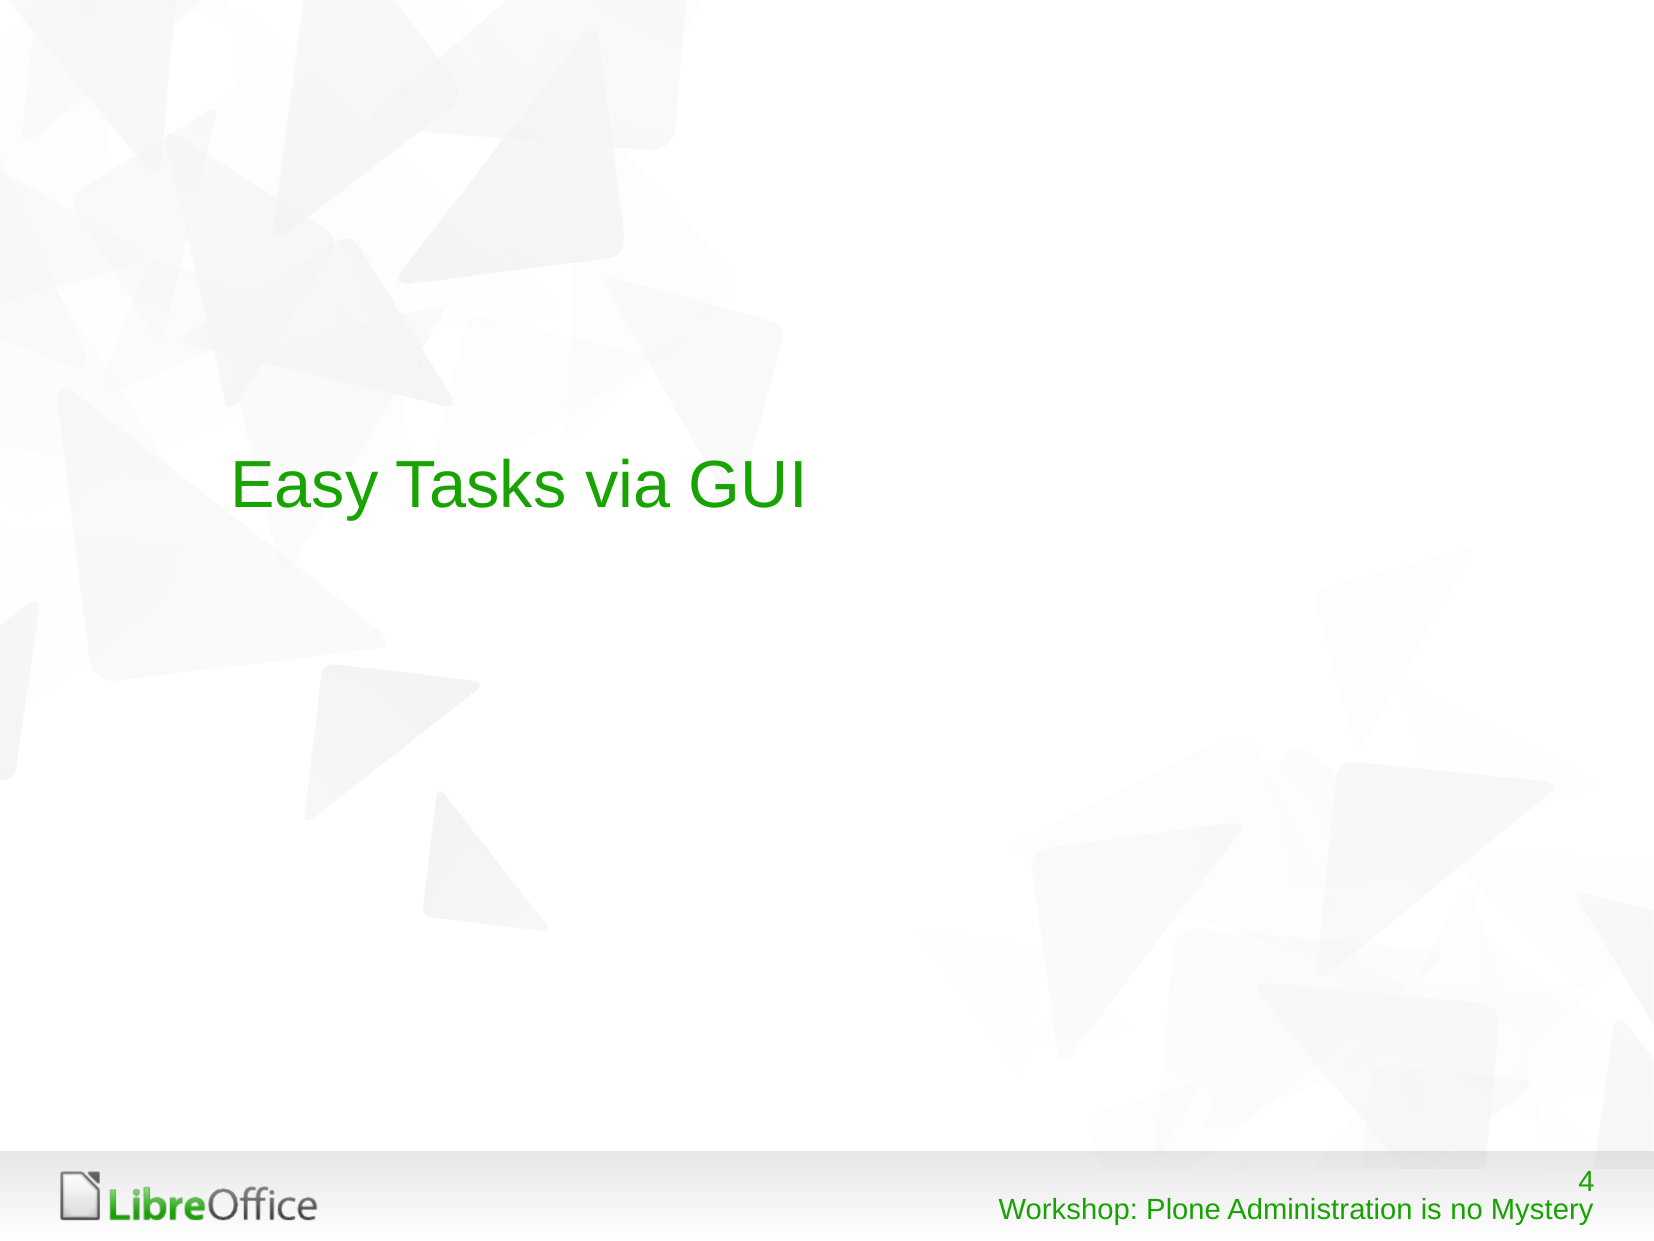

# Easy Tasks via GUI
4
Workshop: Plone Administration is no Mystery